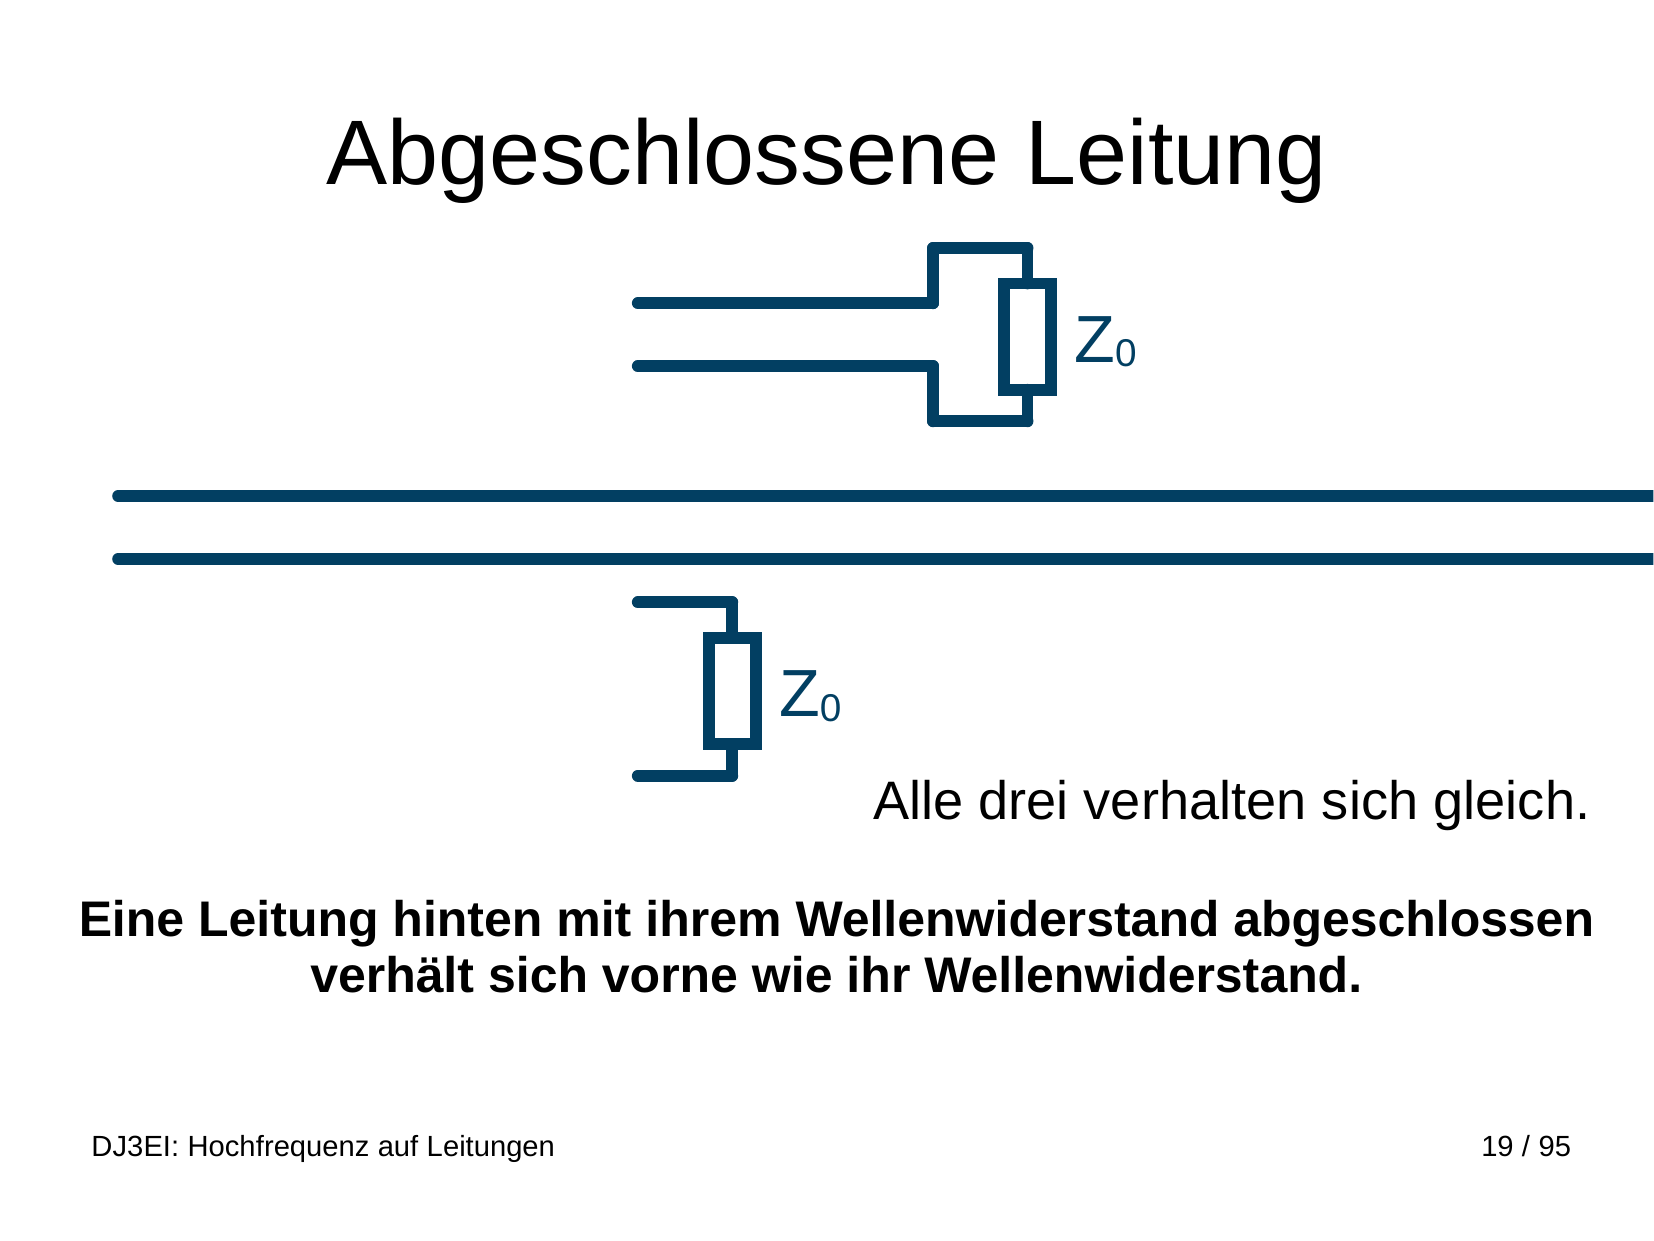

# Abgeschlossene Leitung
Z0
Z0
Alle drei verhalten sich gleich.
Eine Leitung hinten mit ihrem Wellenwiderstand abgeschlossen verhält sich vorne wie ihr Wellenwiderstand.